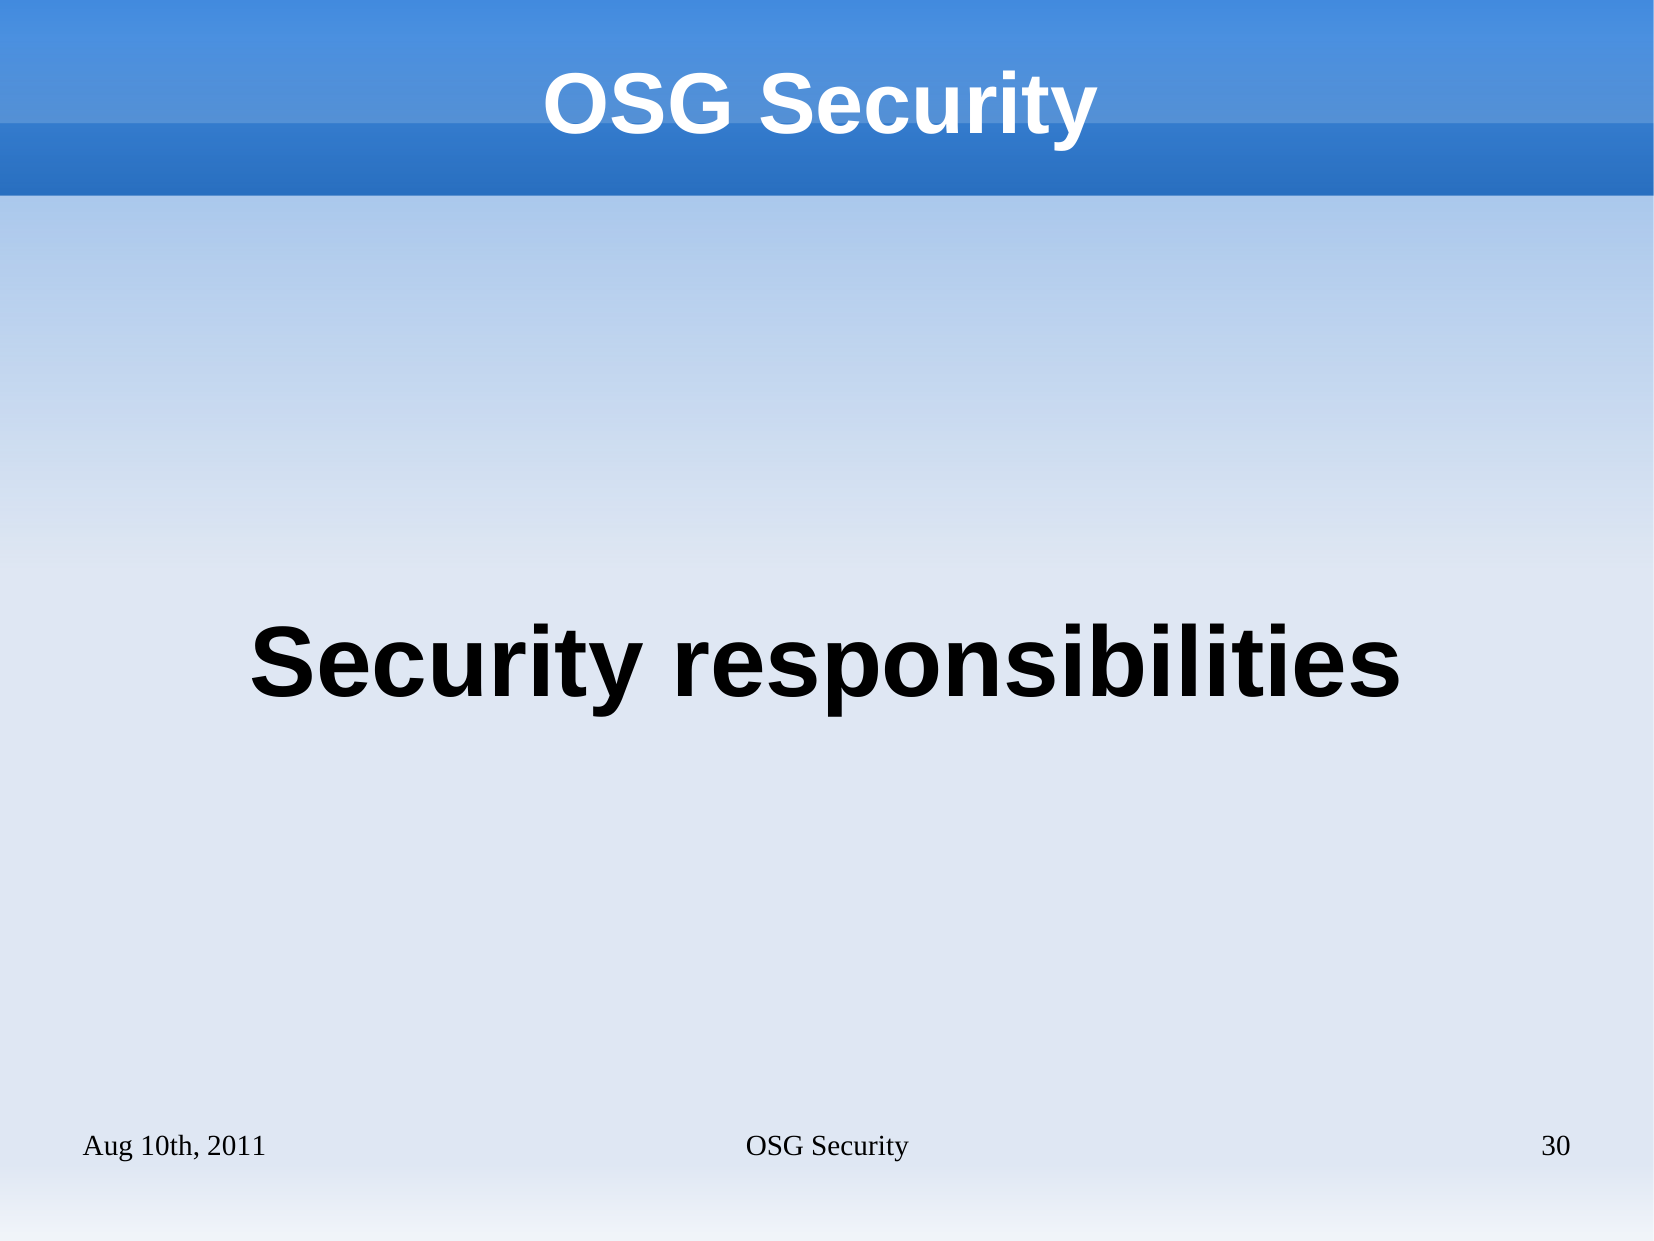

# OSG Security
Security responsibilities
Aug 10th, 2011
OSG Security
30